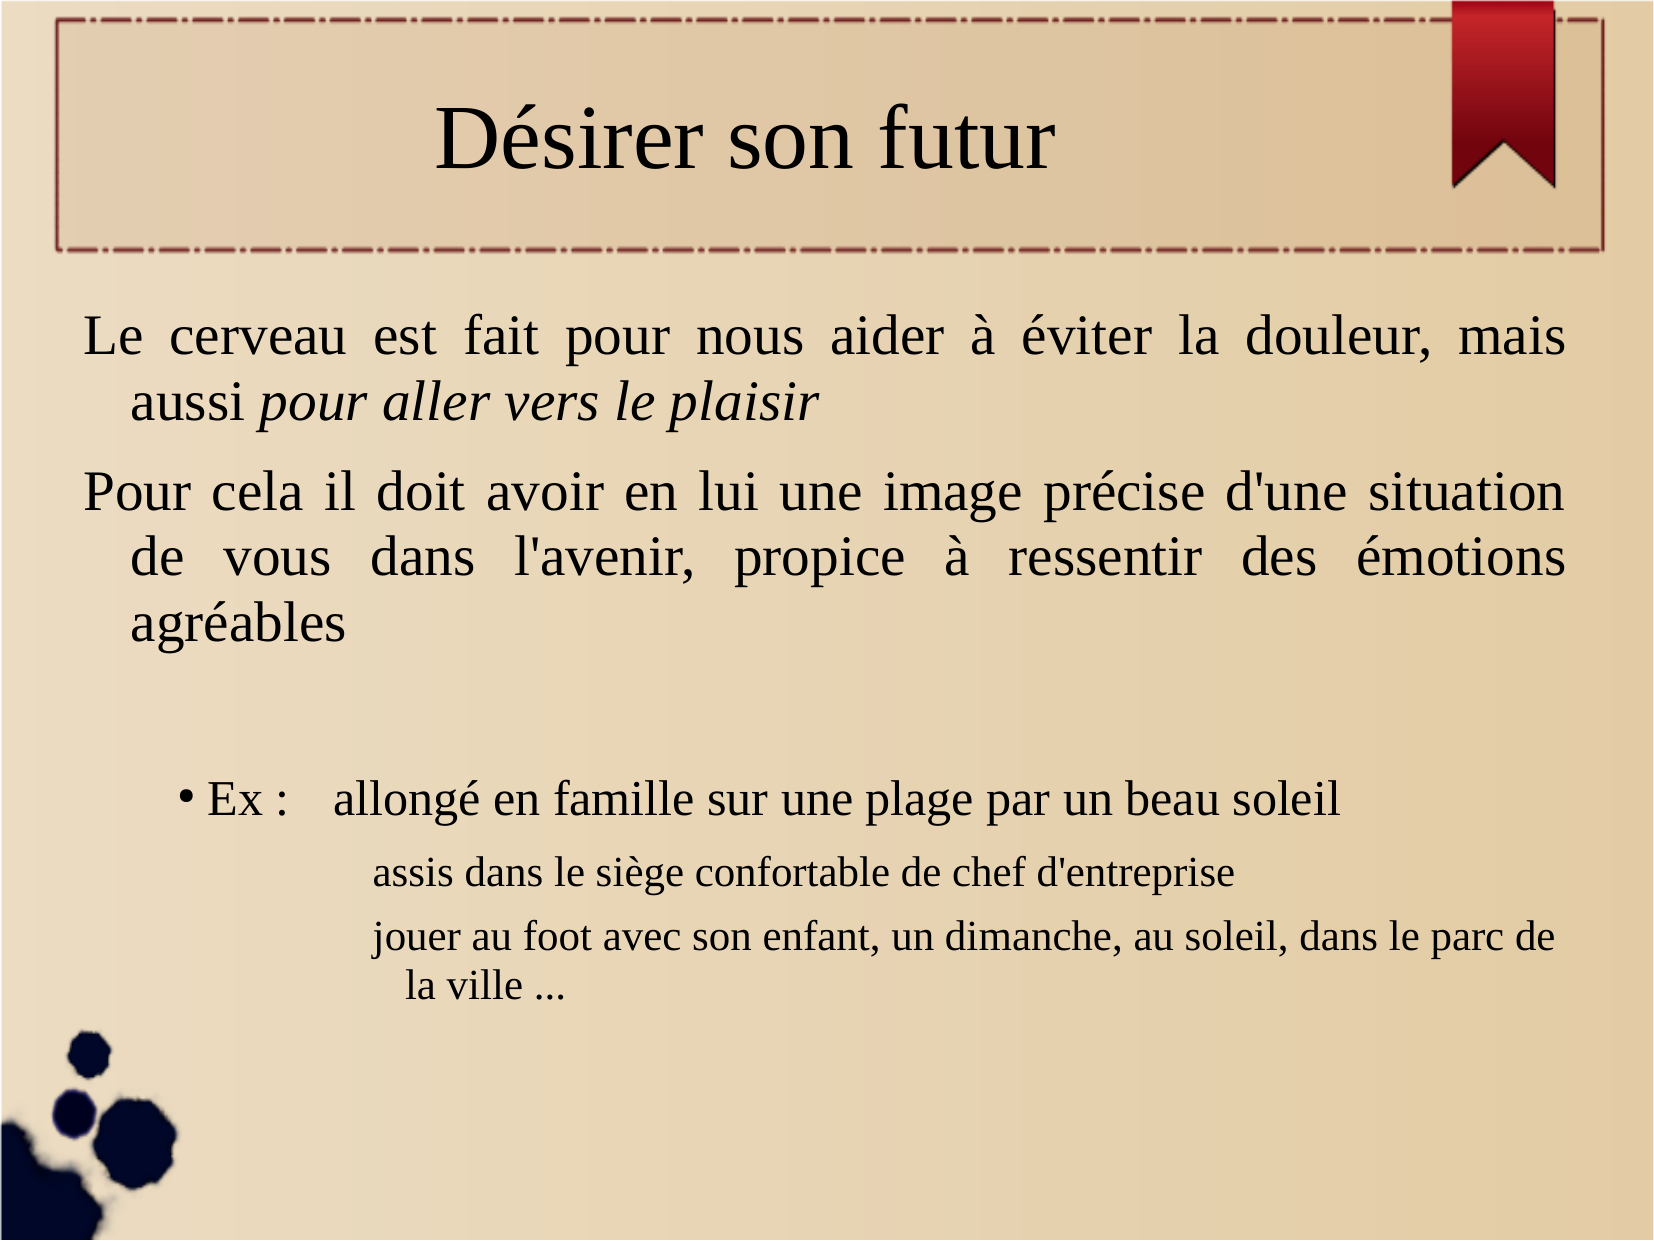

# Désirer son futur
Le cerveau est fait pour nous aider à éviter la douleur, mais aussi pour aller vers le plaisir
Pour cela il doit avoir en lui une image précise d'une situation de vous dans l'avenir, propice à ressentir des émotions agréables
Ex : 			allongé en famille sur une plage par un beau soleil
assis dans le siège confortable de chef d'entreprise
jouer au foot avec son enfant, un dimanche, au soleil, dans le parc de la ville ...